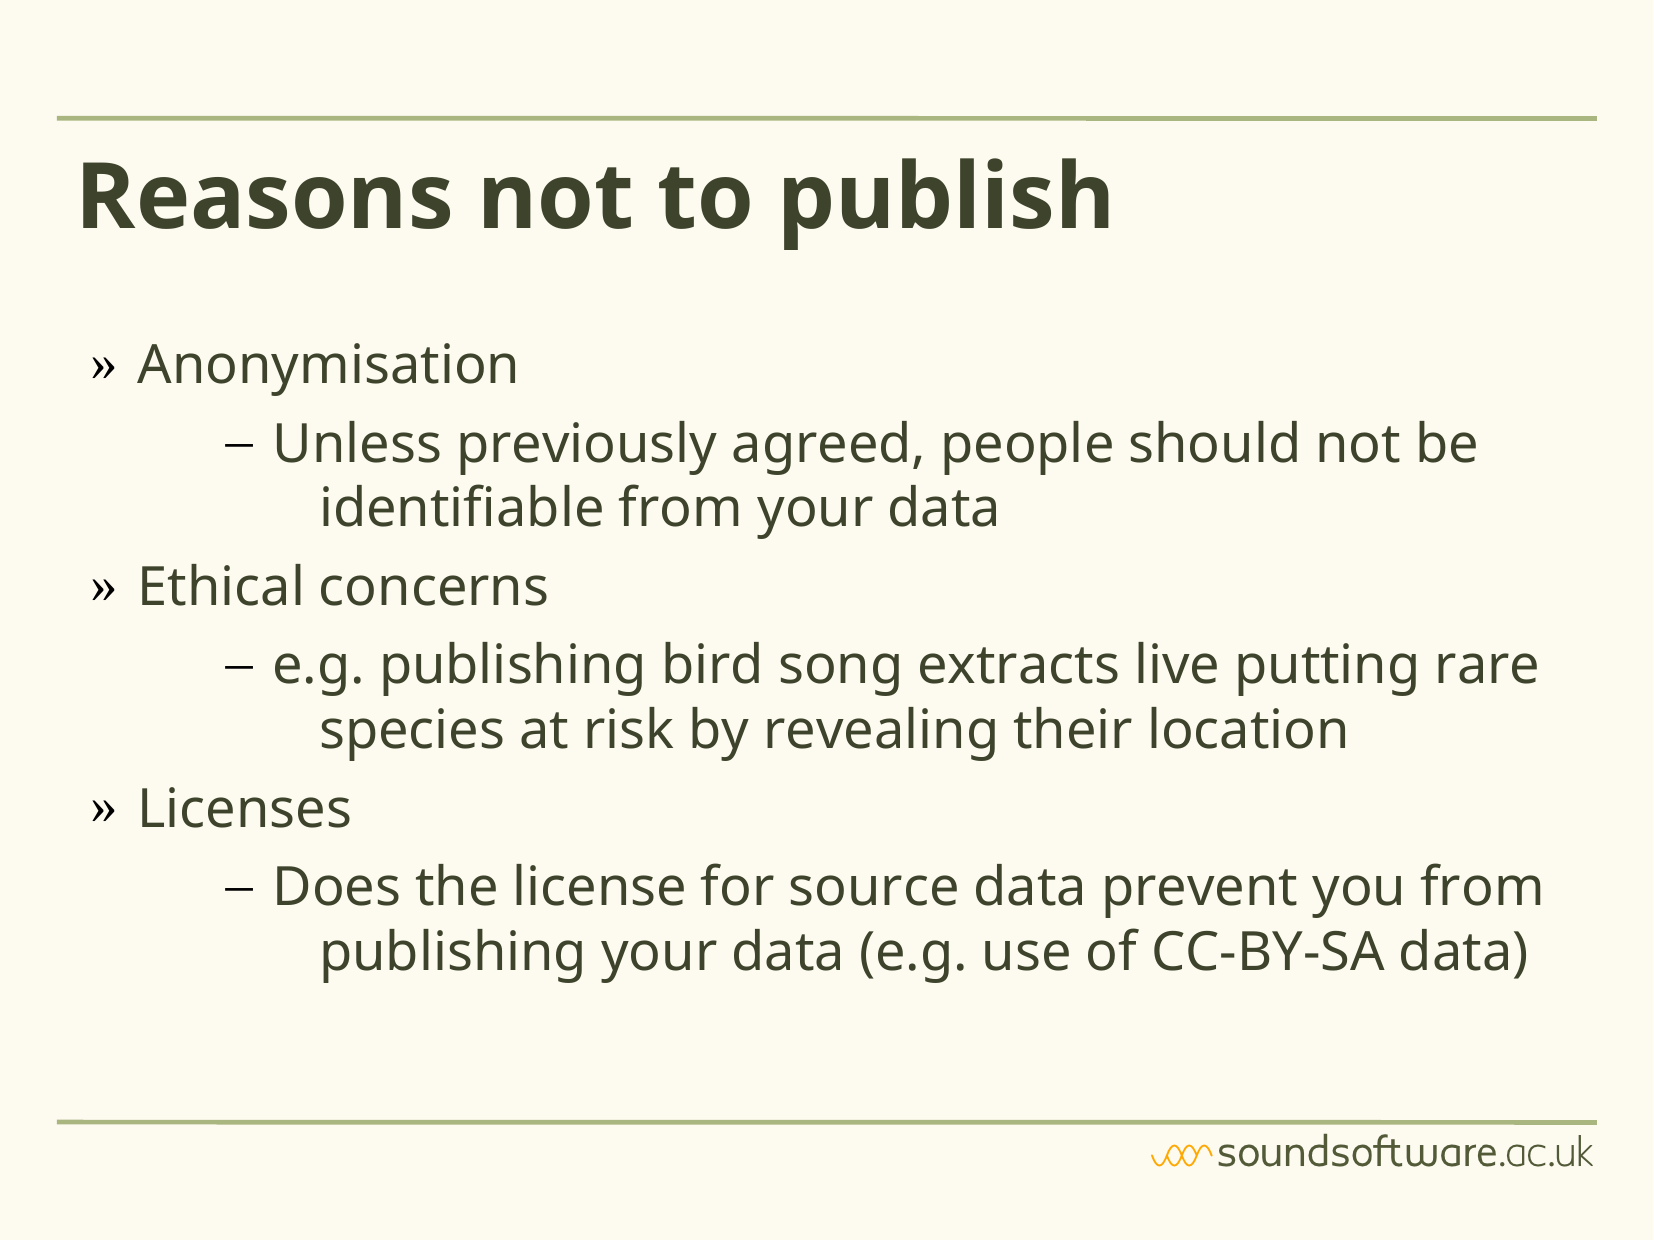

# Reasons not to publish
Anonymisation
Unless previously agreed, people should not be identifiable from your data
Ethical concerns
e.g. publishing bird song extracts live putting rare species at risk by revealing their location
Licenses
Does the license for source data prevent you from publishing your data (e.g. use of CC-BY-SA data)